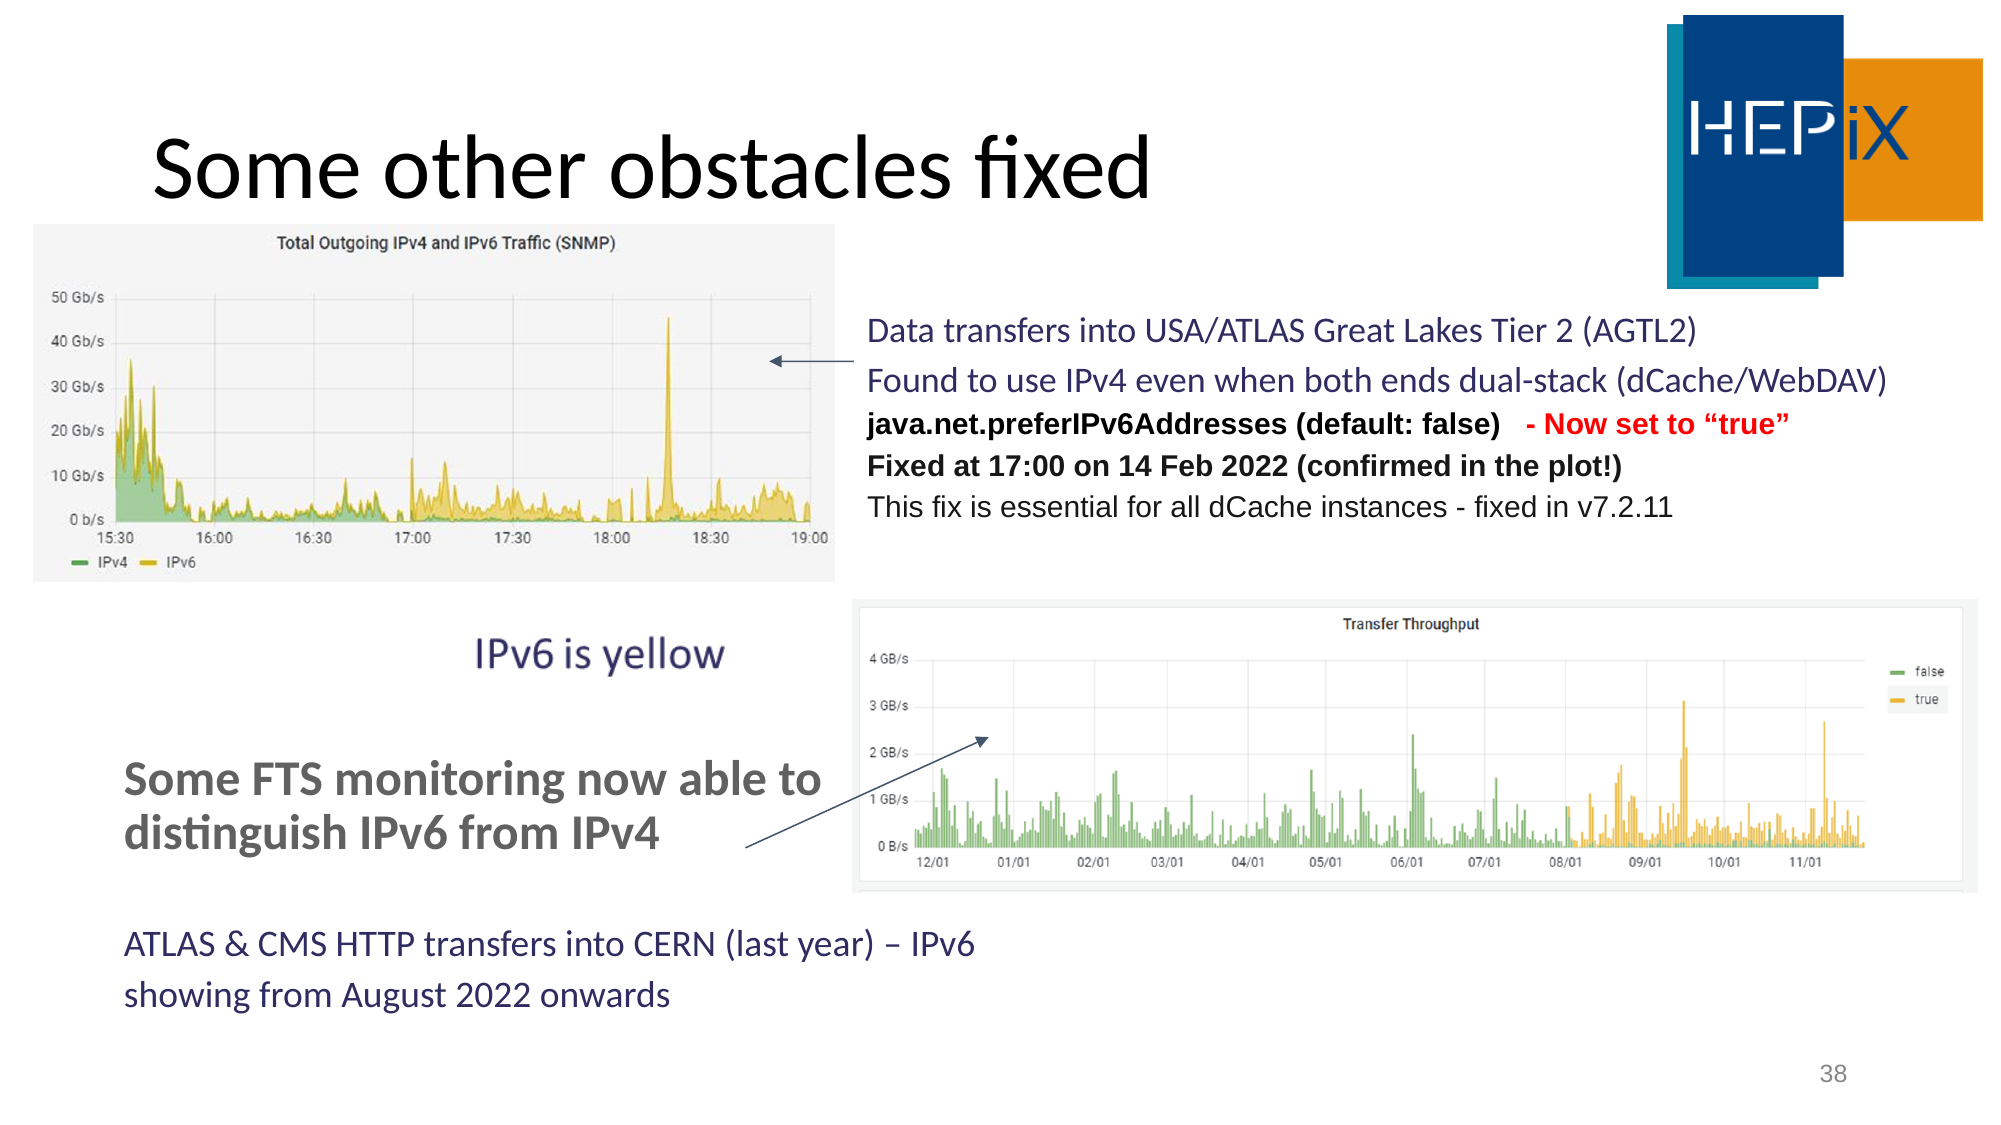

# Some other obstacles fixed
Data transfers into USA/ATLAS Great Lakes Tier 2 (AGTL2)
Found to use IPv4 even when both ends dual-stack (dCache/WebDAV)
java.net.preferIPv6Addresses (default: false) - Now set to “true”
Fixed at 17:00 on 14 Feb 2022 (confirmed in the plot!)
This fix is essential for all dCache instances - fixed in v7.2.11
Some FTS monitoring now able to distinguish IPv6 from IPv4
ATLAS & CMS HTTP transfers into CERN (last year) – IPv6 showing from August 2022 onwards